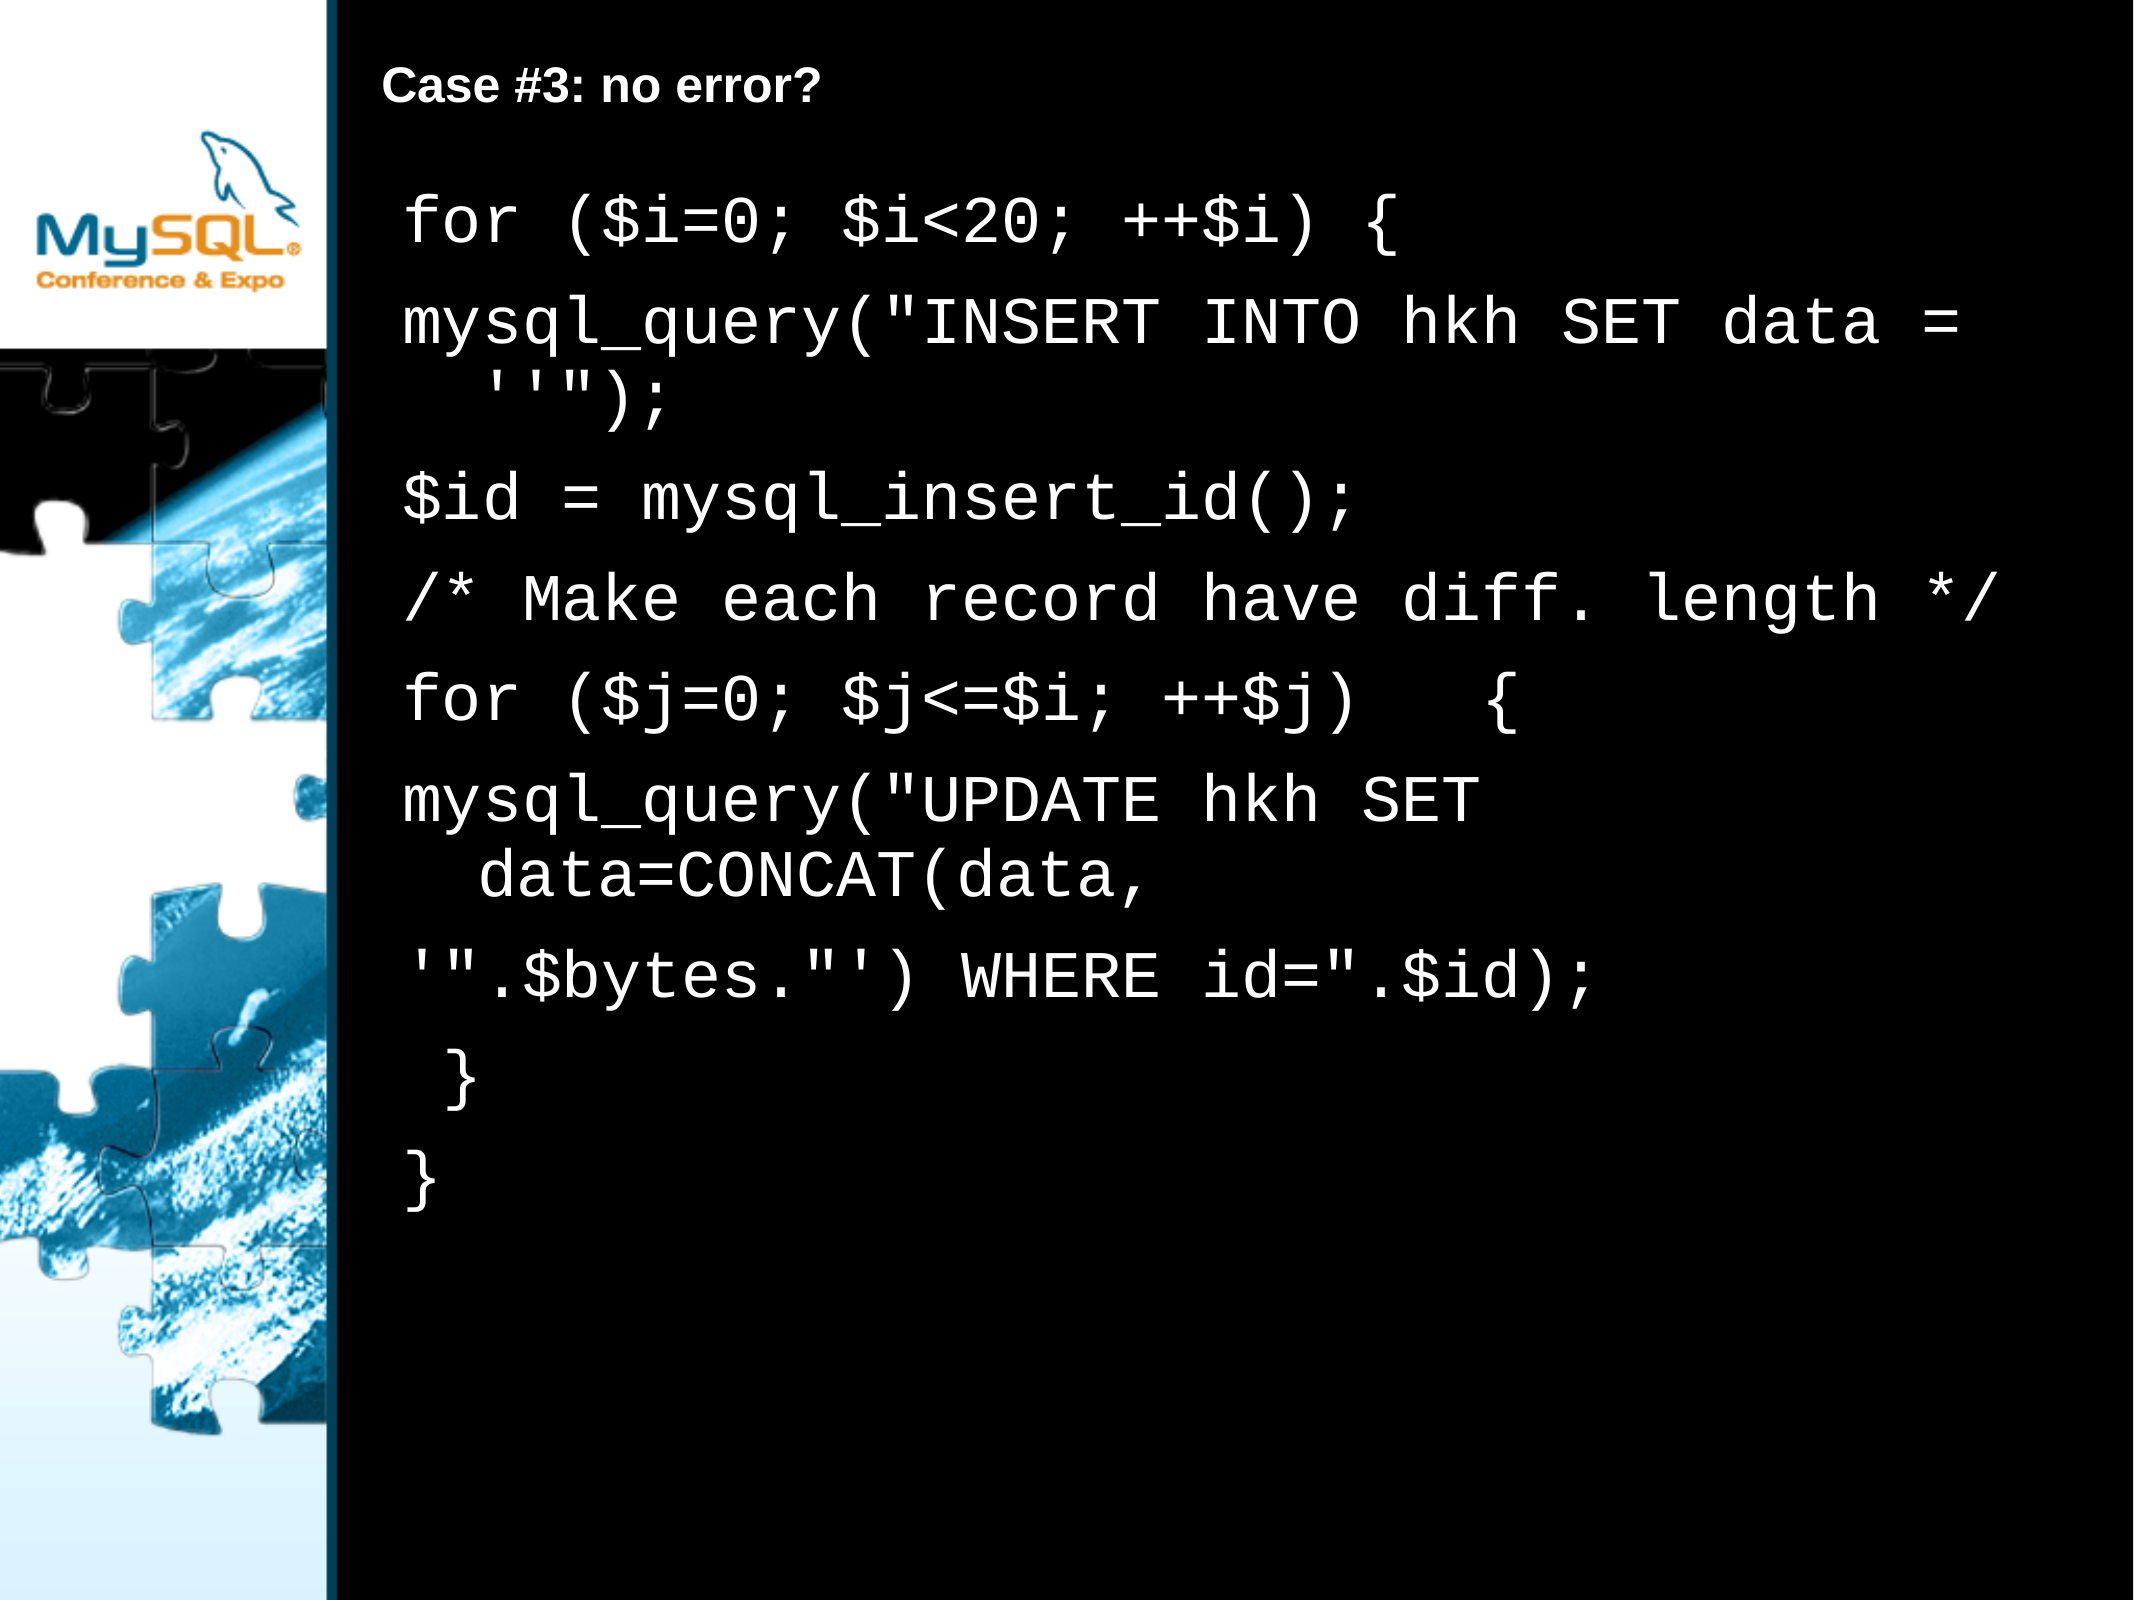

# Case #3: no error?
for ($i=0; $i<20; ++$i) {
mysql_query("INSERT INTO hkh SET data = ''");
$id = mysql_insert_id();
/* Make each record have diff. length */
for ($j=0; $j<=$i; ++$j) {
mysql_query("UPDATE hkh SET data=CONCAT(data,
'".$bytes."') WHERE id=".$id);
 }
}